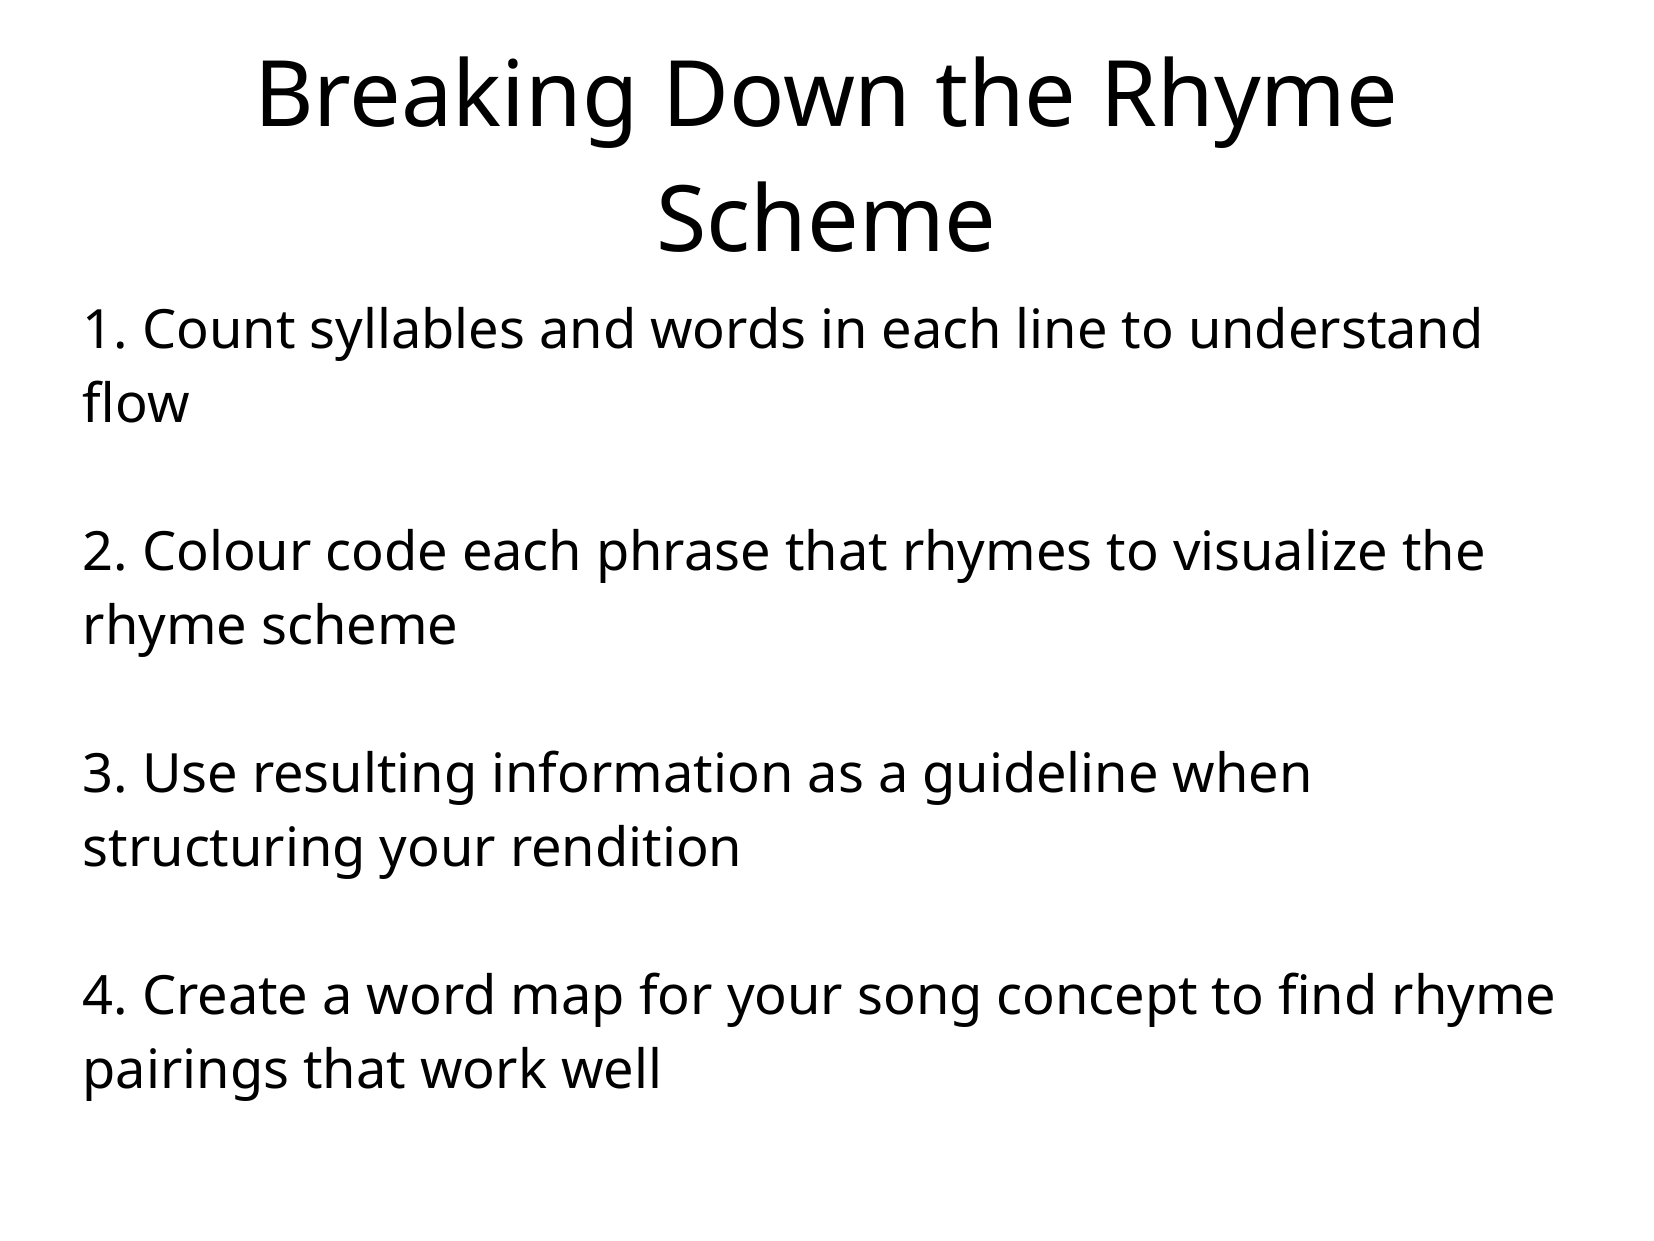

# Breaking Down the Rhyme Scheme
1. Count syllables and words in each line to understand flow
2. Colour code each phrase that rhymes to visualize the rhyme scheme
3. Use resulting information as a guideline when structuring your rendition
4. Create a word map for your song concept to find rhyme pairings that work well